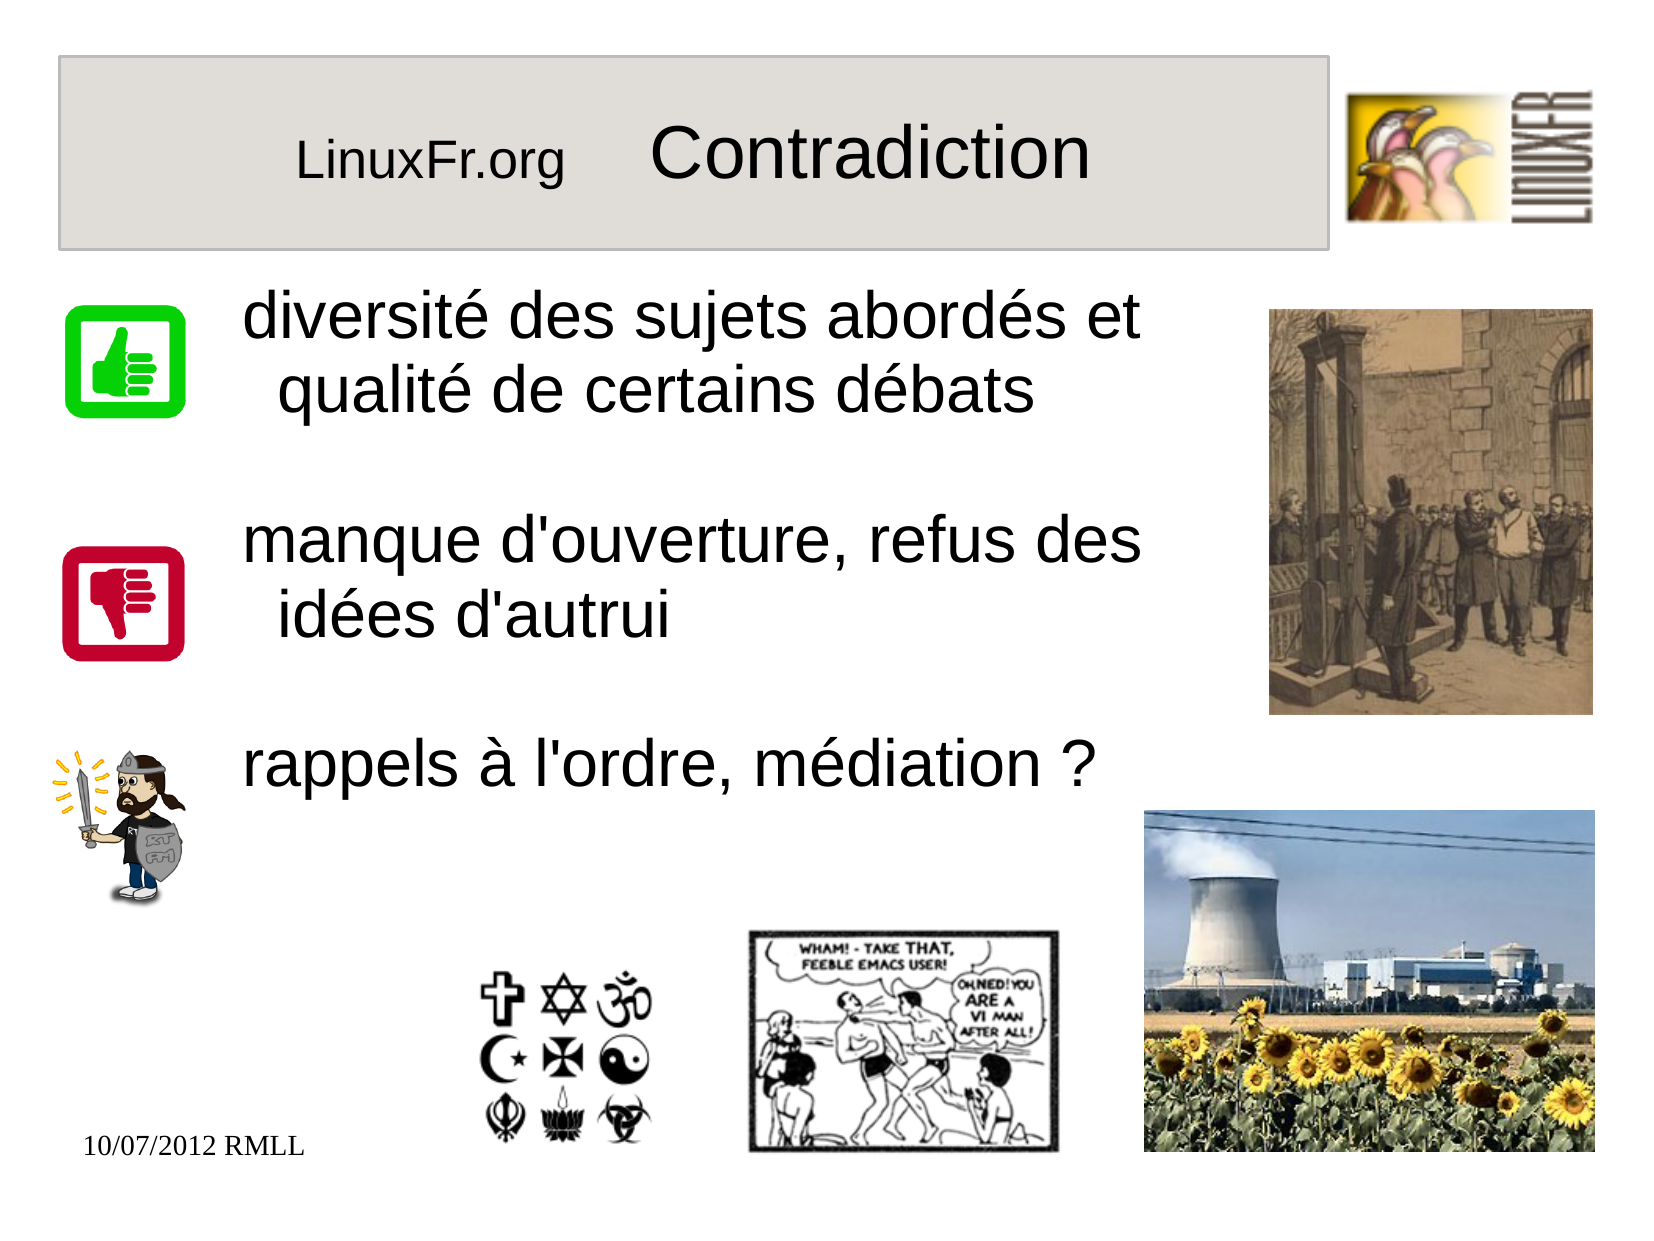

# LinuxFr.org Contradiction
diversité des sujets abordés et qualité de certains débats
manque d'ouverture, refus des idées d'autrui
rappels à l'ordre, médiation ?